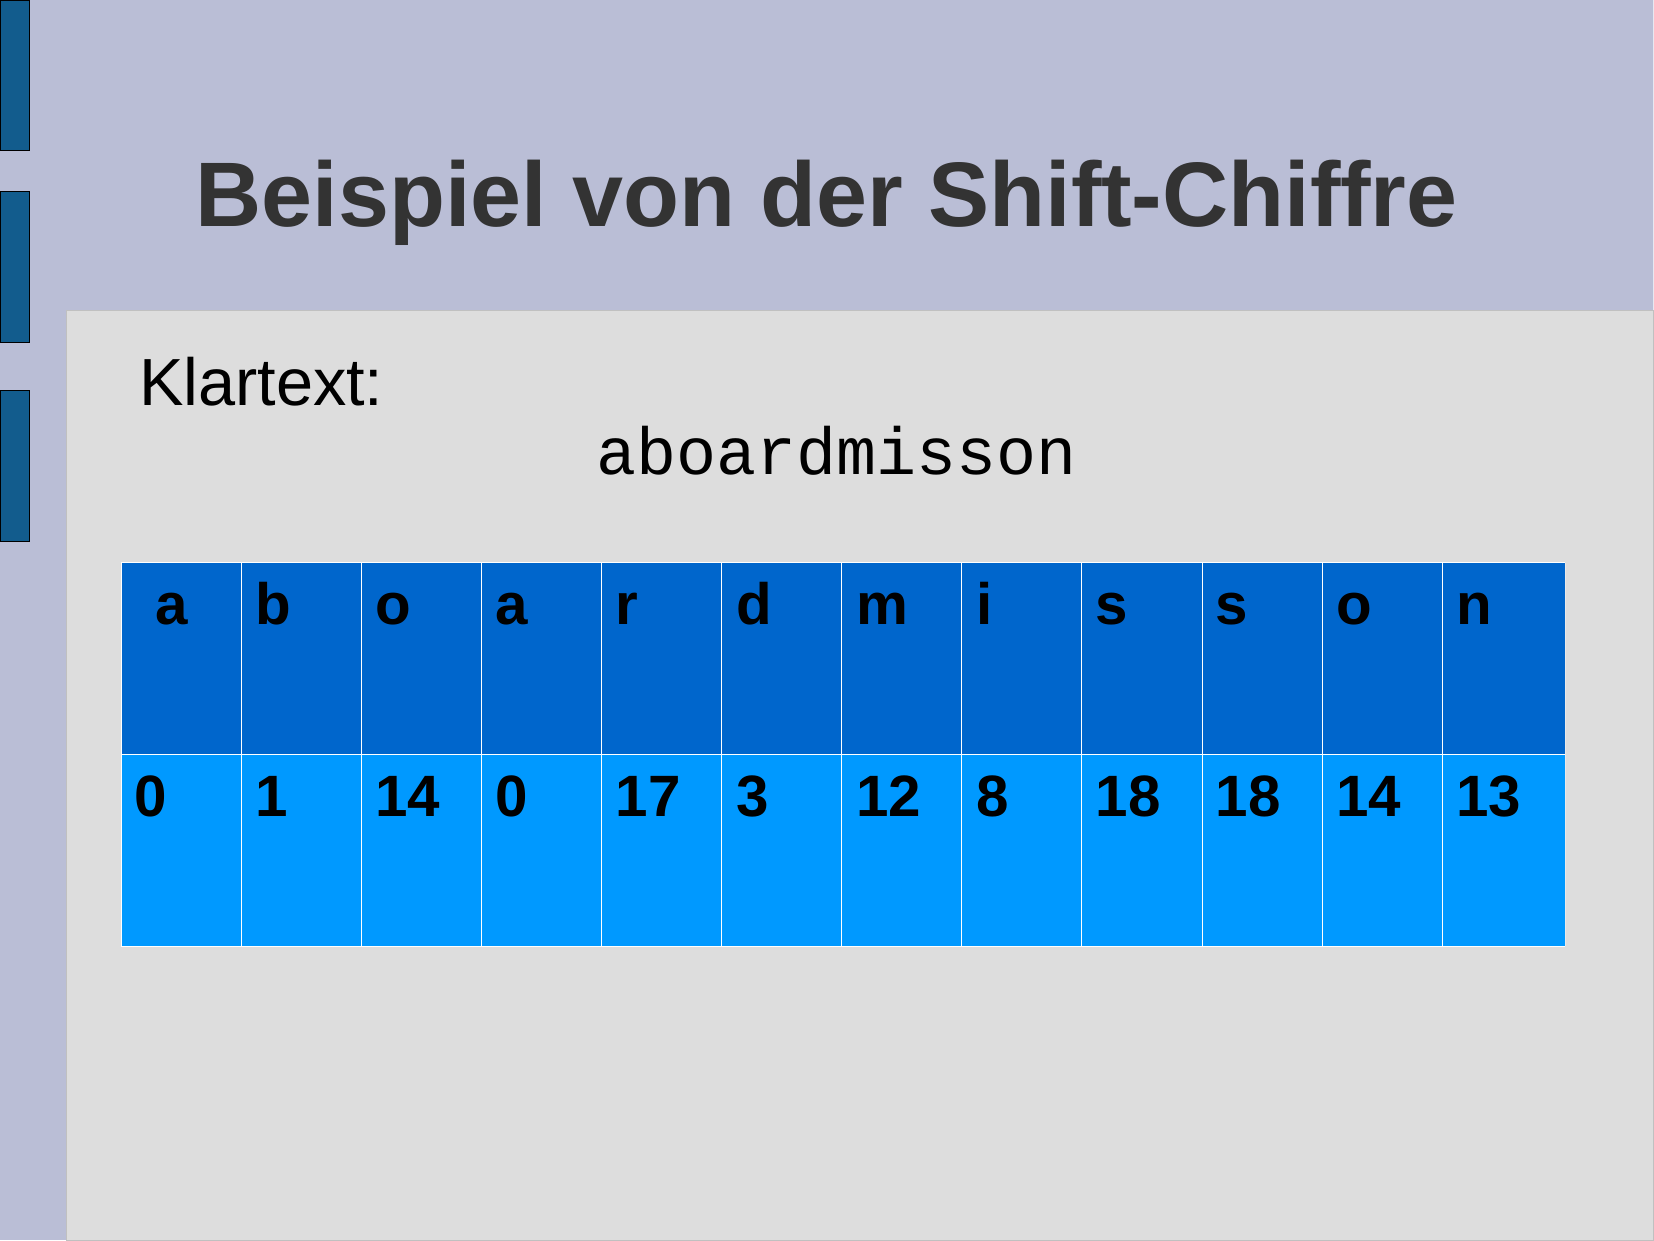

# Beispiel von der Shift-Chiffre
Klartext:
aboardmisson
a